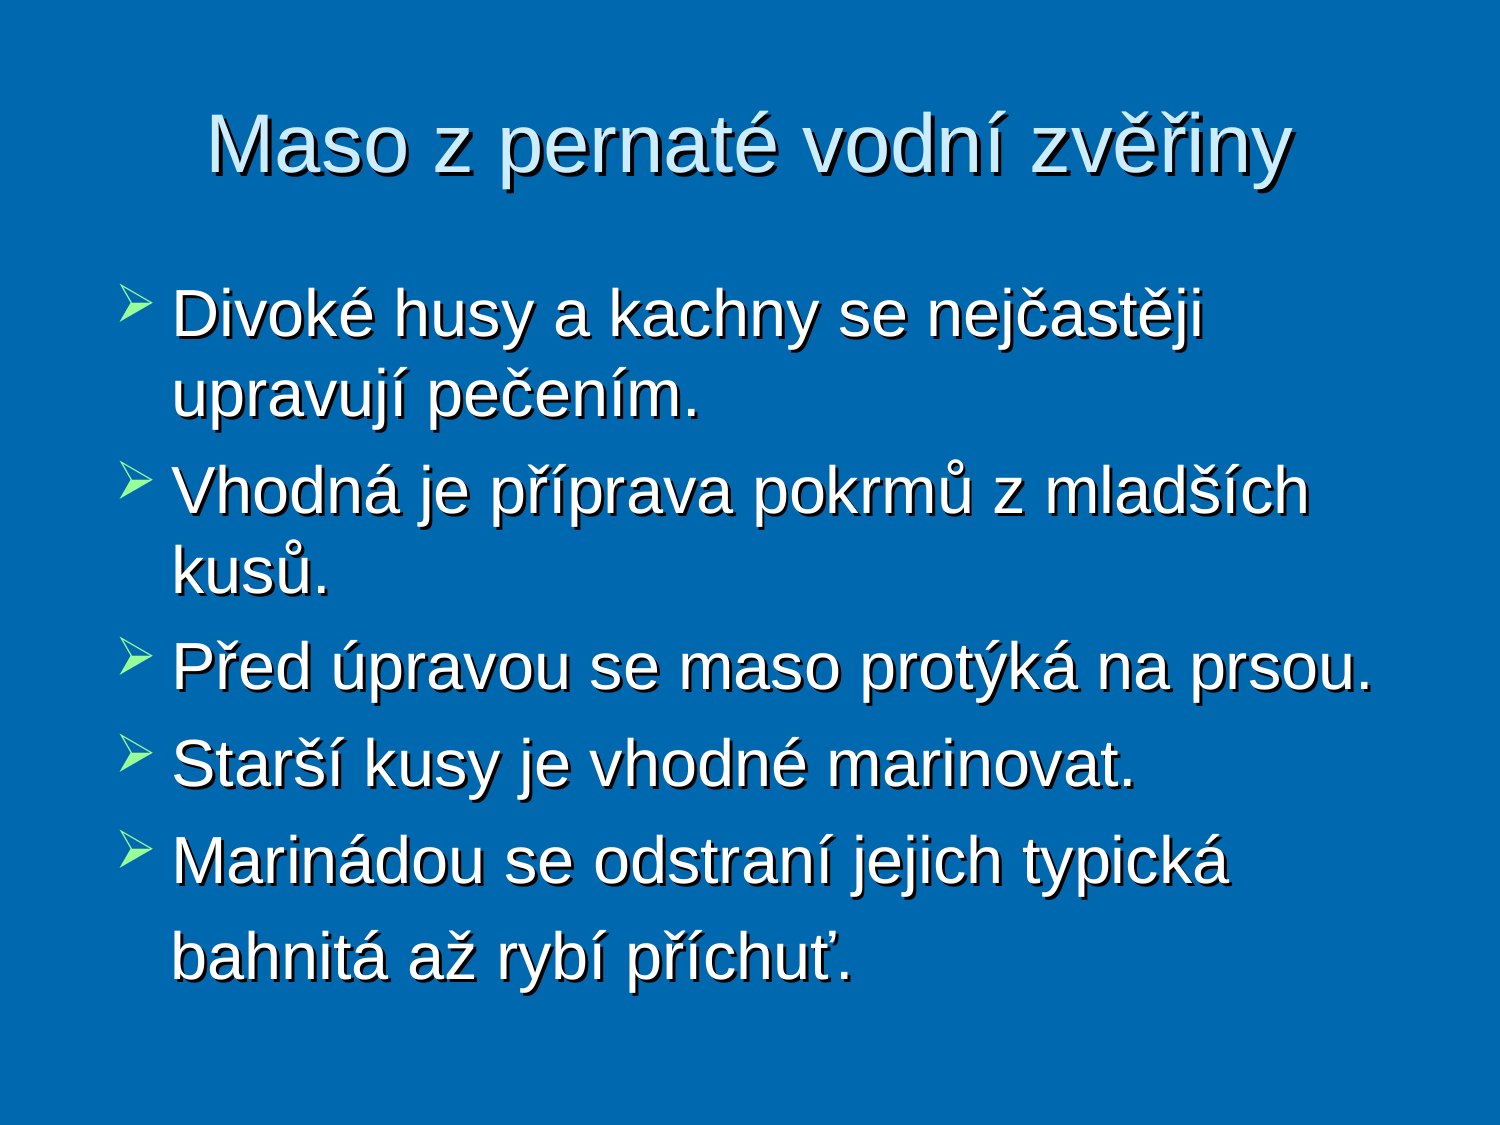

# Maso z pernaté vodní zvěřiny
Divoké husy a kachny se nejčastěji upravují pečením.
Vhodná je příprava pokrmů z mladších kusů.
Před úpravou se maso protýká na prsou.
Starší kusy je vhodné marinovat.
Marinádou se odstraní jejich typická
 bahnitá až rybí příchuť.